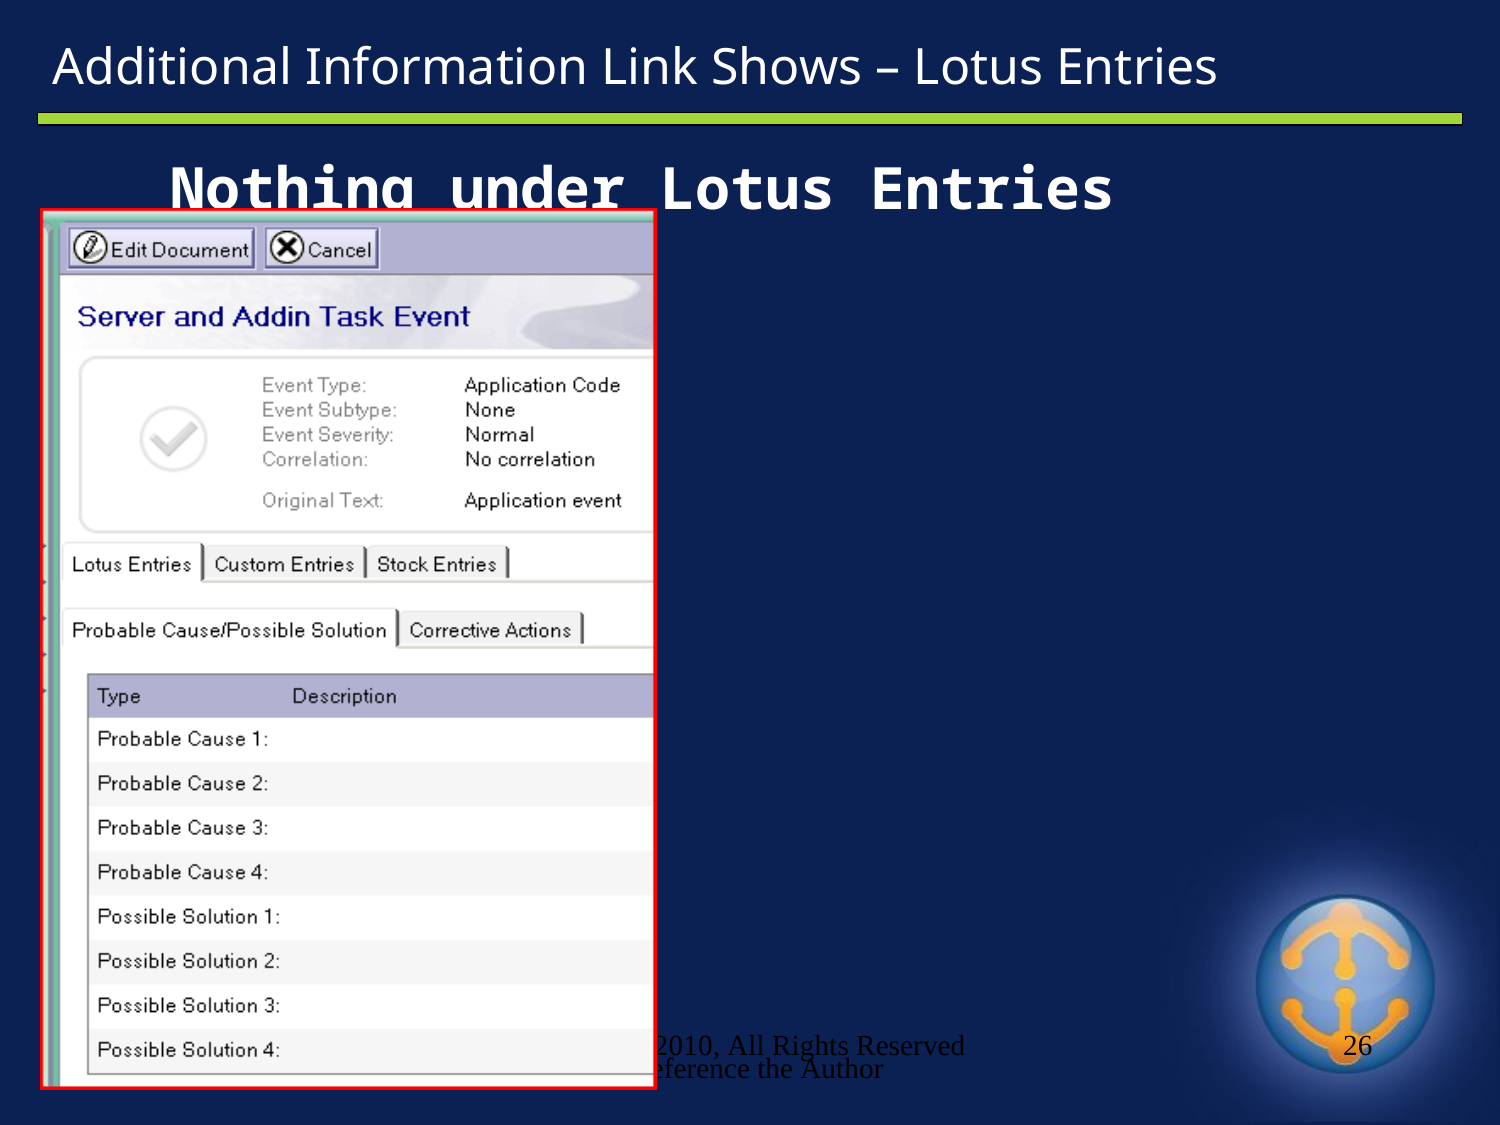

Additional Information Link Shows – Lotus Entries
Nothing under Lotus Entries
Copyright 2010, All Rights Reserved, Please Reference the Author
26